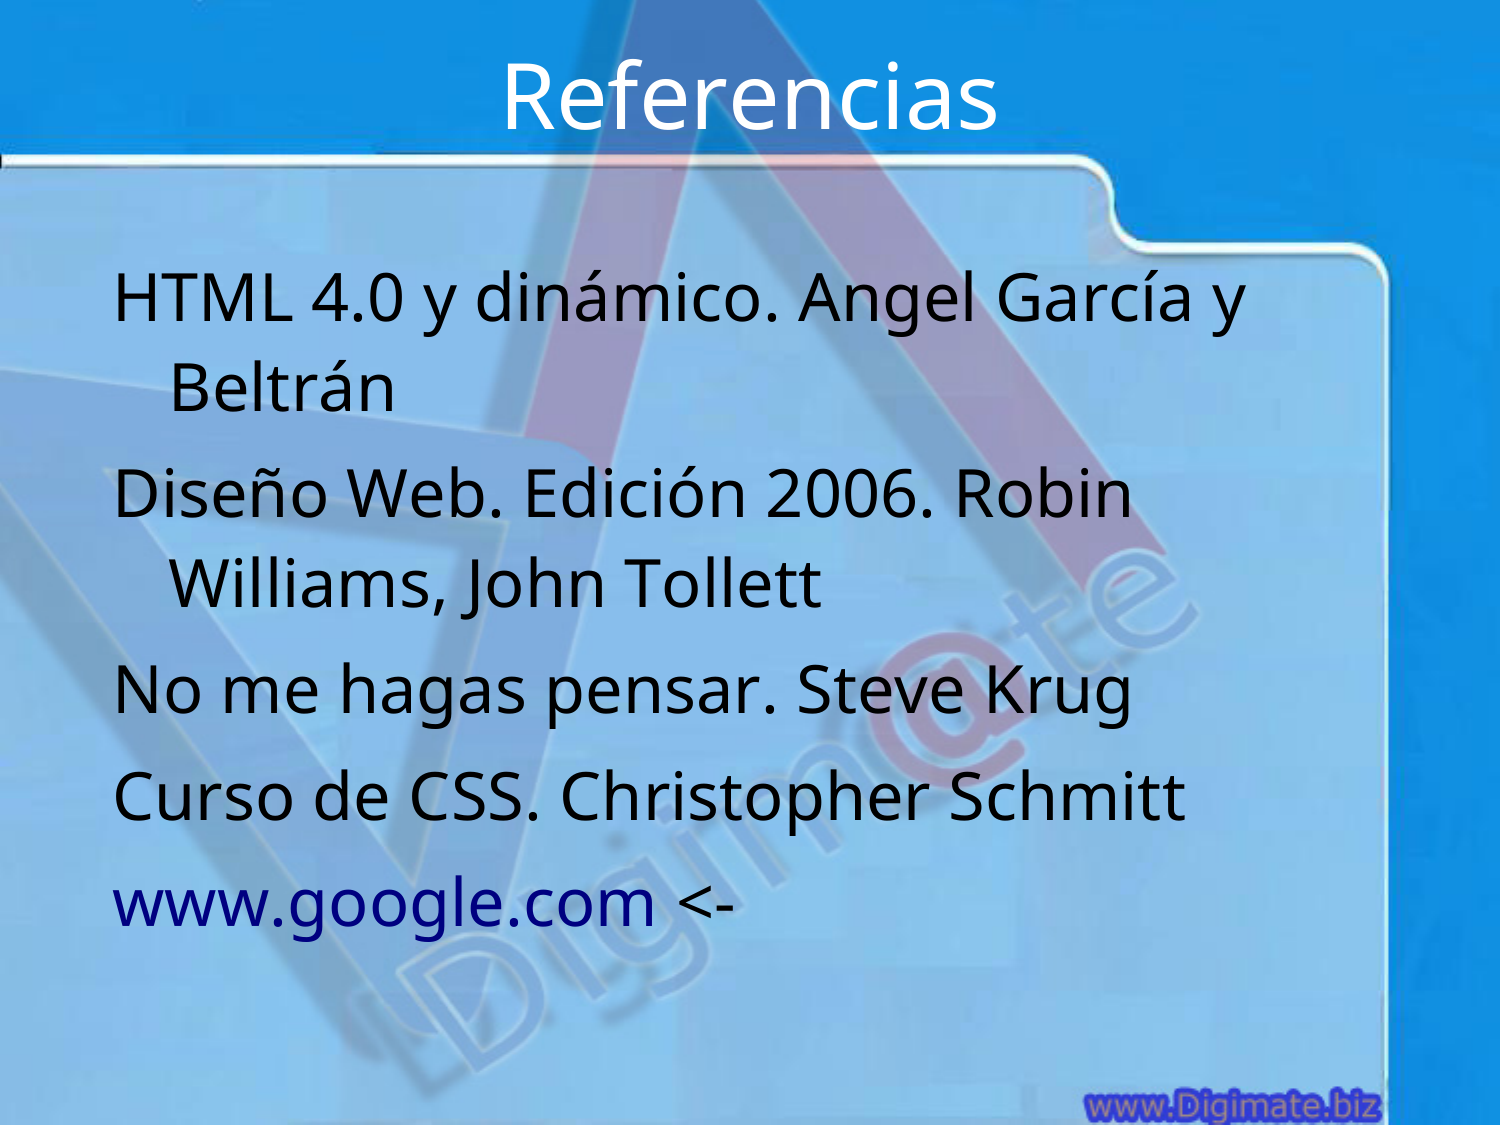

# Referencias
HTML 4.0 y dinámico. Angel García y Beltrán
Diseño Web. Edición 2006. Robin Williams, John Tollett
No me hagas pensar. Steve Krug
Curso de CSS. Christopher Schmitt
www.google.com <-